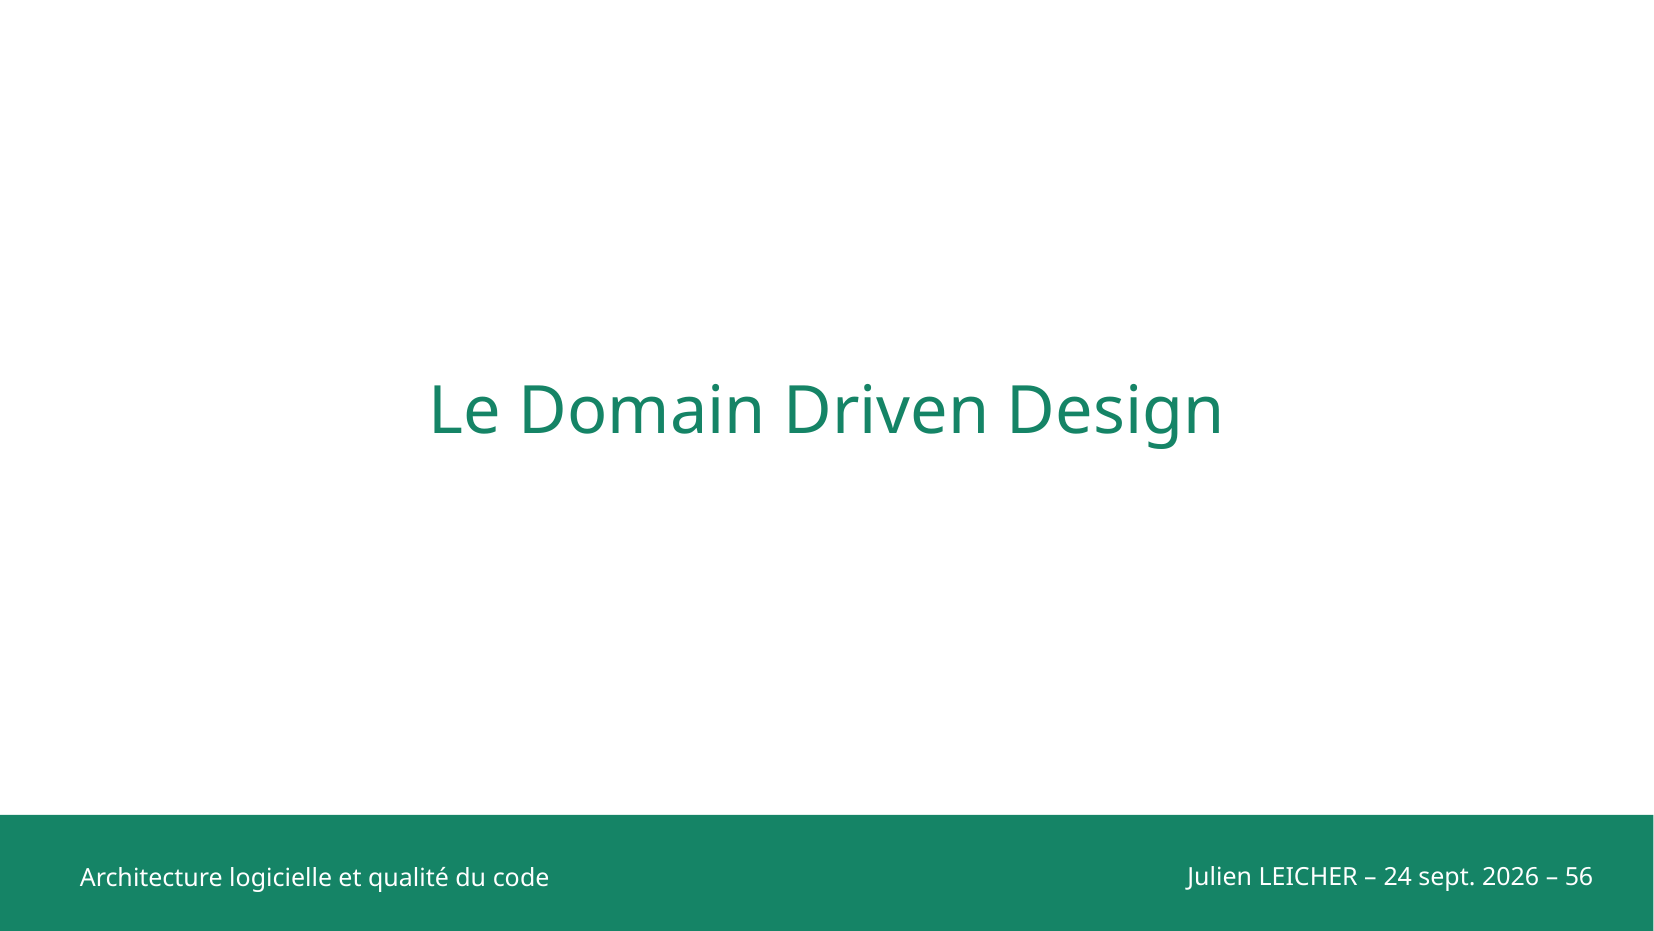

Le Domain Driven Design
Julien LEICHER – –
Architecture logicielle et qualité du code